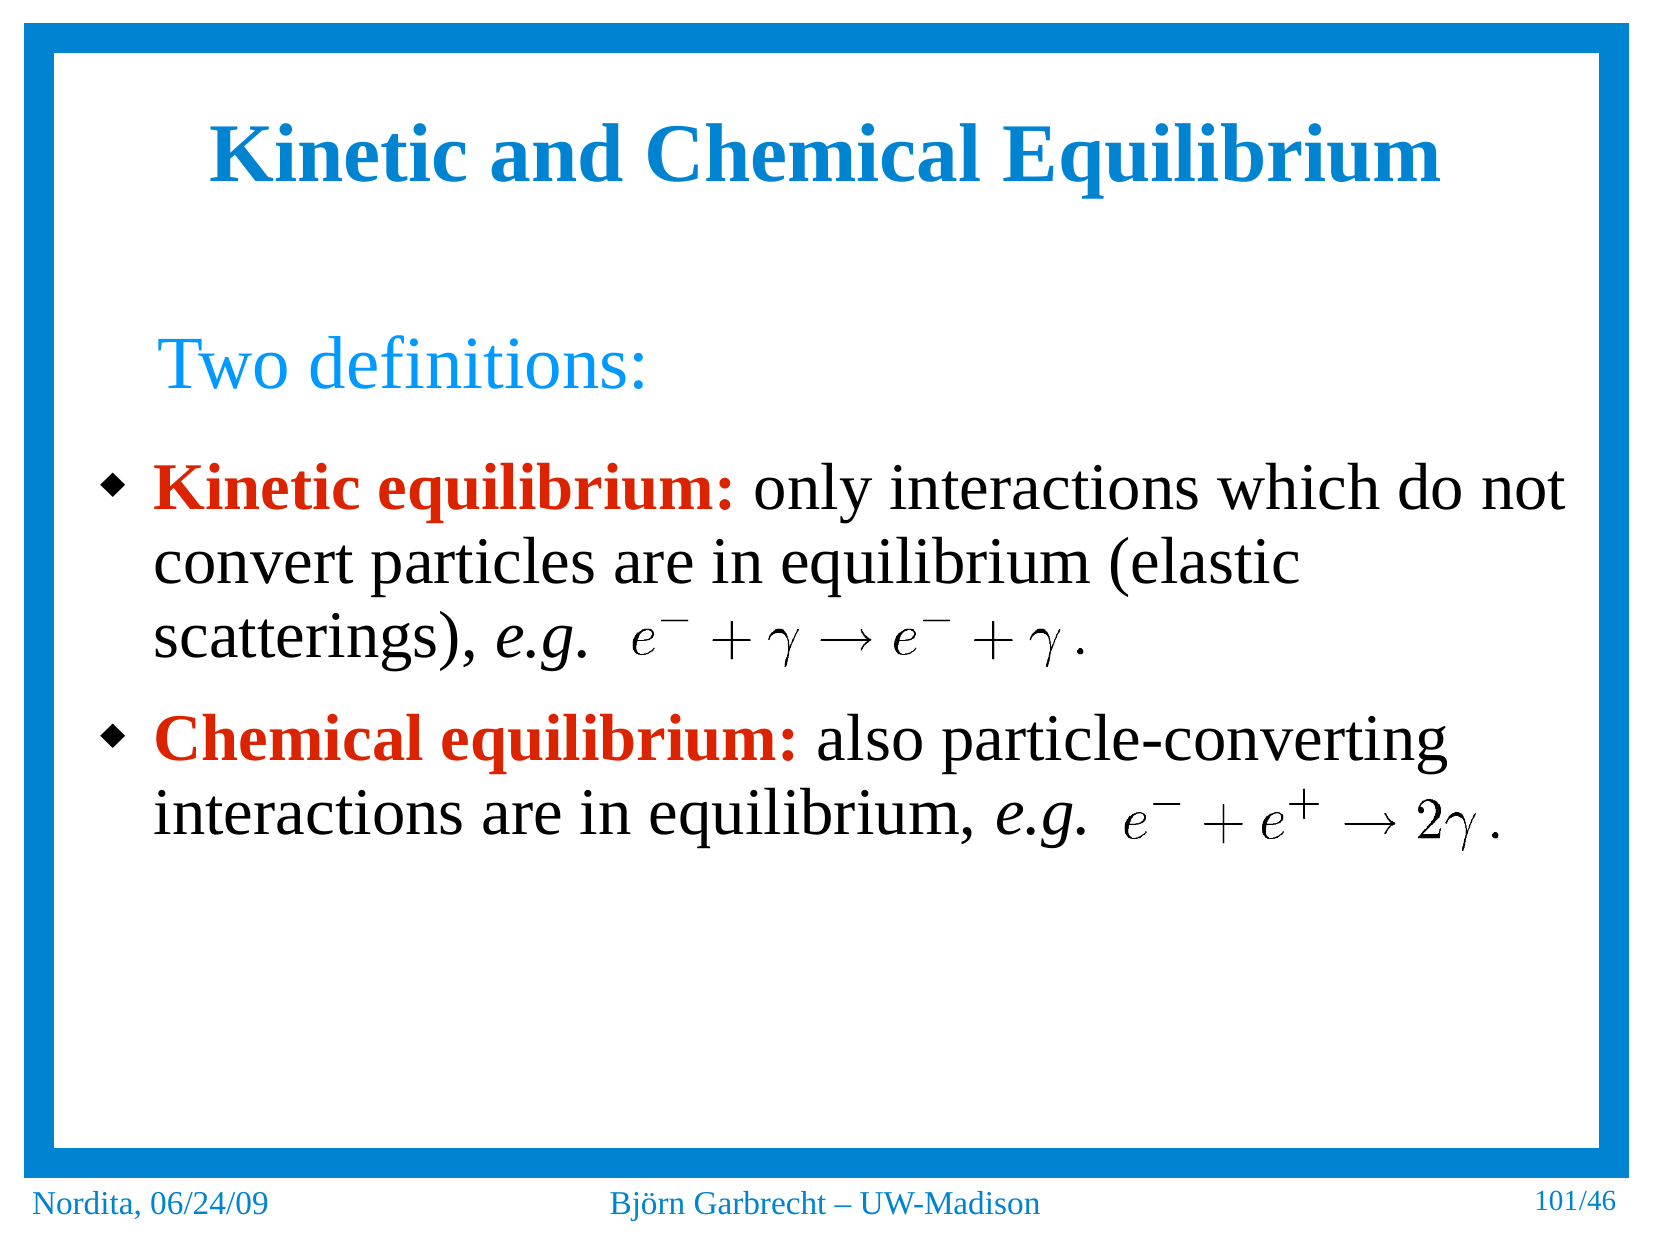

# Kinetic and Chemical Equilibrium
Two definitions:
Kinetic equilibrium: only interactions which do not convert particles are in equilibrium (elastic scatterings), e.g.
Chemical equilibrium: also particle-converting interactions are in equilibrium, e.g.
Björn Garbrecht – UW-Madison
101